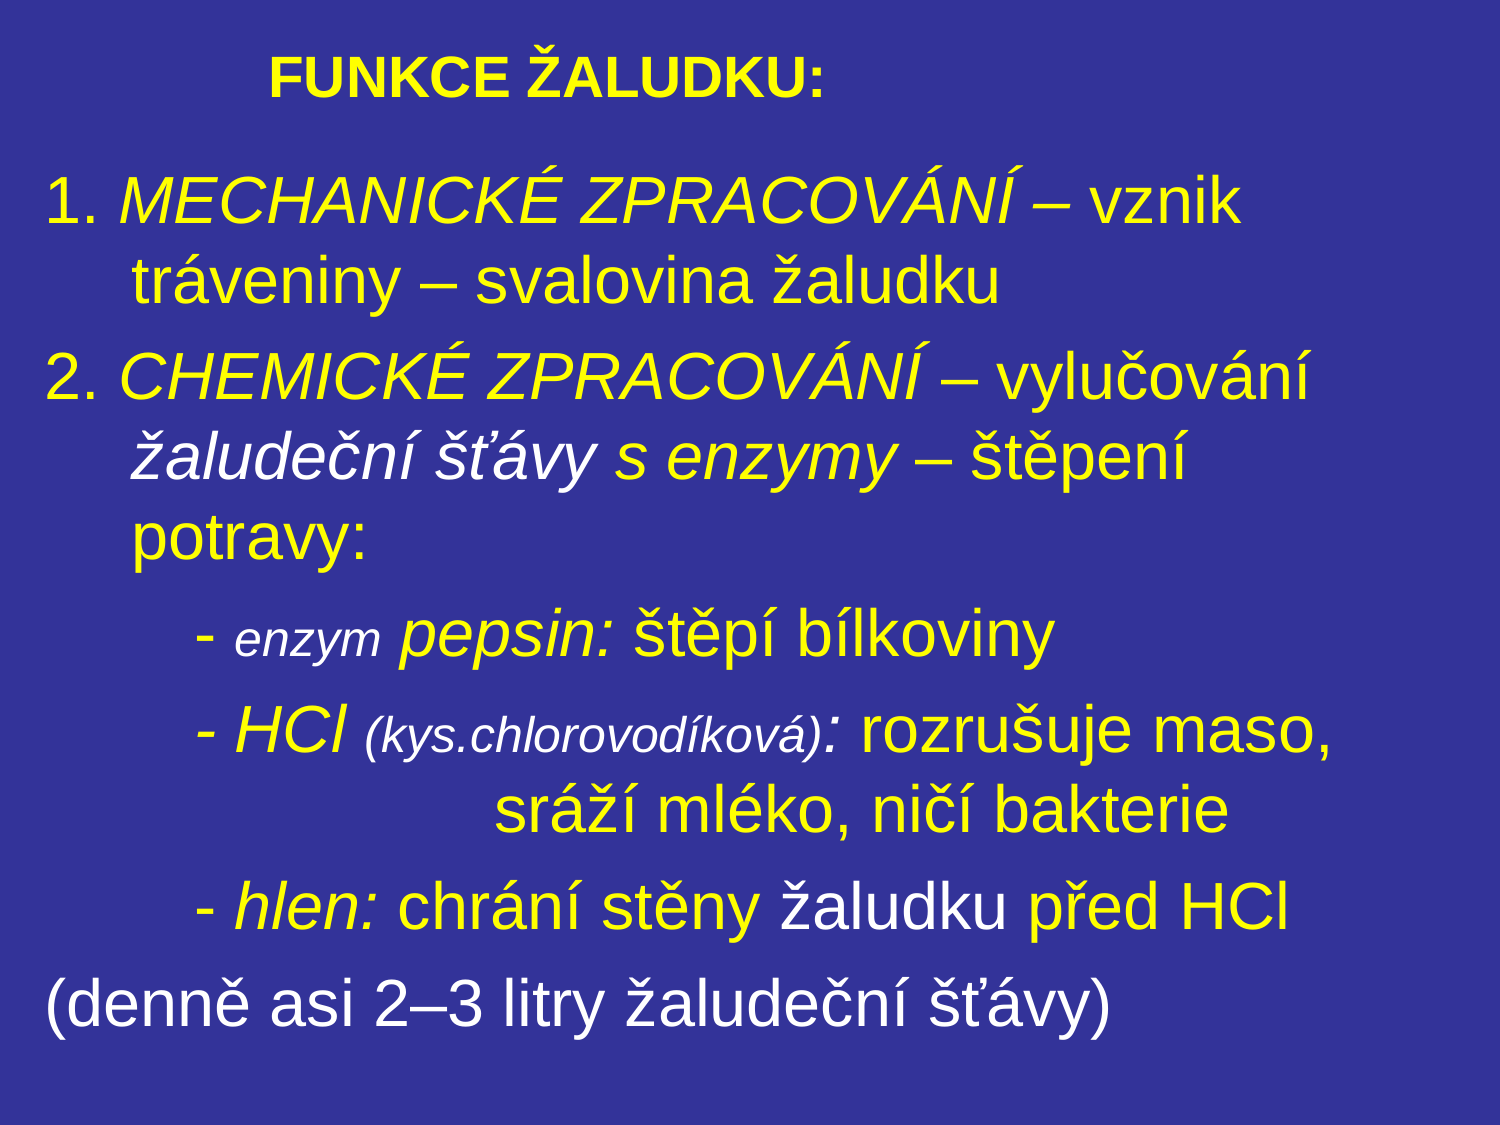

FUNKCE ŽALUDKU:
1. MECHANICKÉ ZPRACOVÁNÍ – vznik tráveniny – svalovina žaludku
2. CHEMICKÉ ZPRACOVÁNÍ – vylučování žaludeční šťávy s enzymy – štěpení 	potravy:
		- enzym pepsin: štěpí bílkoviny
		- HCl (kys.chlorovodíková): rozrušuje maso, 				sráží mléko, ničí bakterie
		- hlen: chrání stěny žaludku před HCl
(denně asi 2–3 litry žaludeční šťávy)